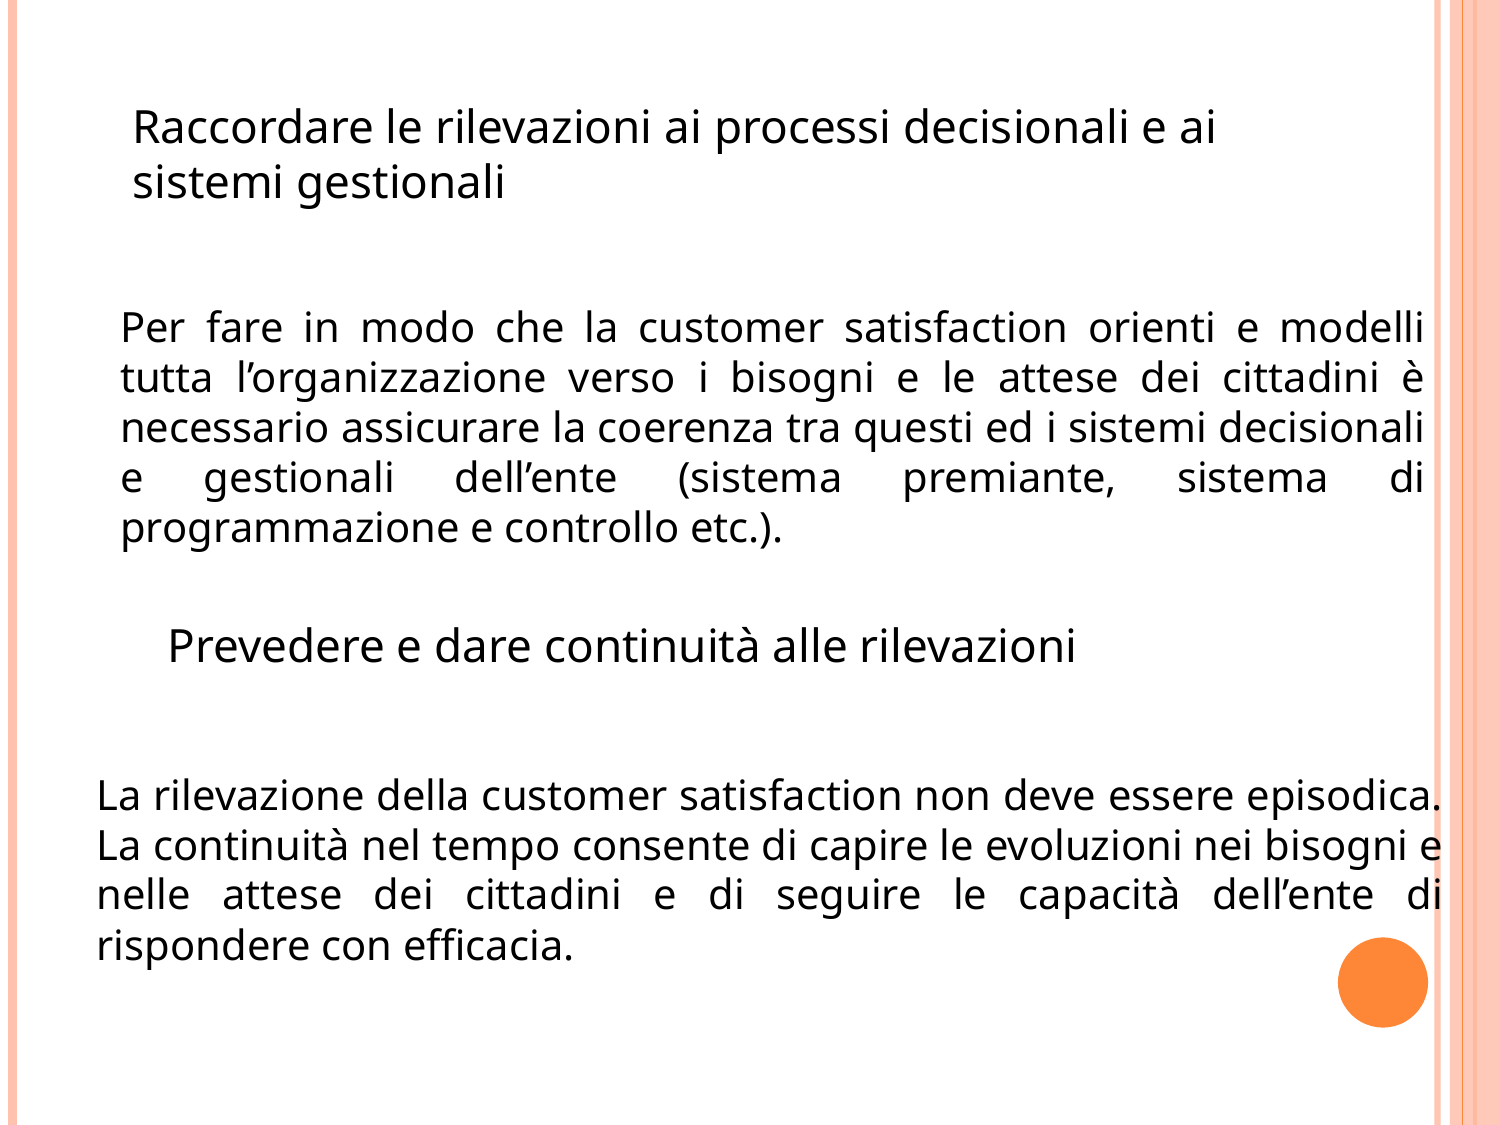

Raccordare le rilevazioni ai processi decisionali e ai sistemi gestionali
Per fare in modo che la customer satisfaction orienti e modelli tutta l’organizzazione verso i bisogni e le attese dei cittadini è necessario assicurare la coerenza tra questi ed i sistemi decisionali e gestionali dell’ente (sistema premiante, sistema di programmazione e controllo etc.).
Prevedere e dare continuità alle rilevazioni
La rilevazione della customer satisfaction non deve essere episodica. La continuità nel tempo consente di capire le evoluzioni nei bisogni e nelle attese dei cittadini e di seguire le capacità dell’ente di rispondere con efficacia.